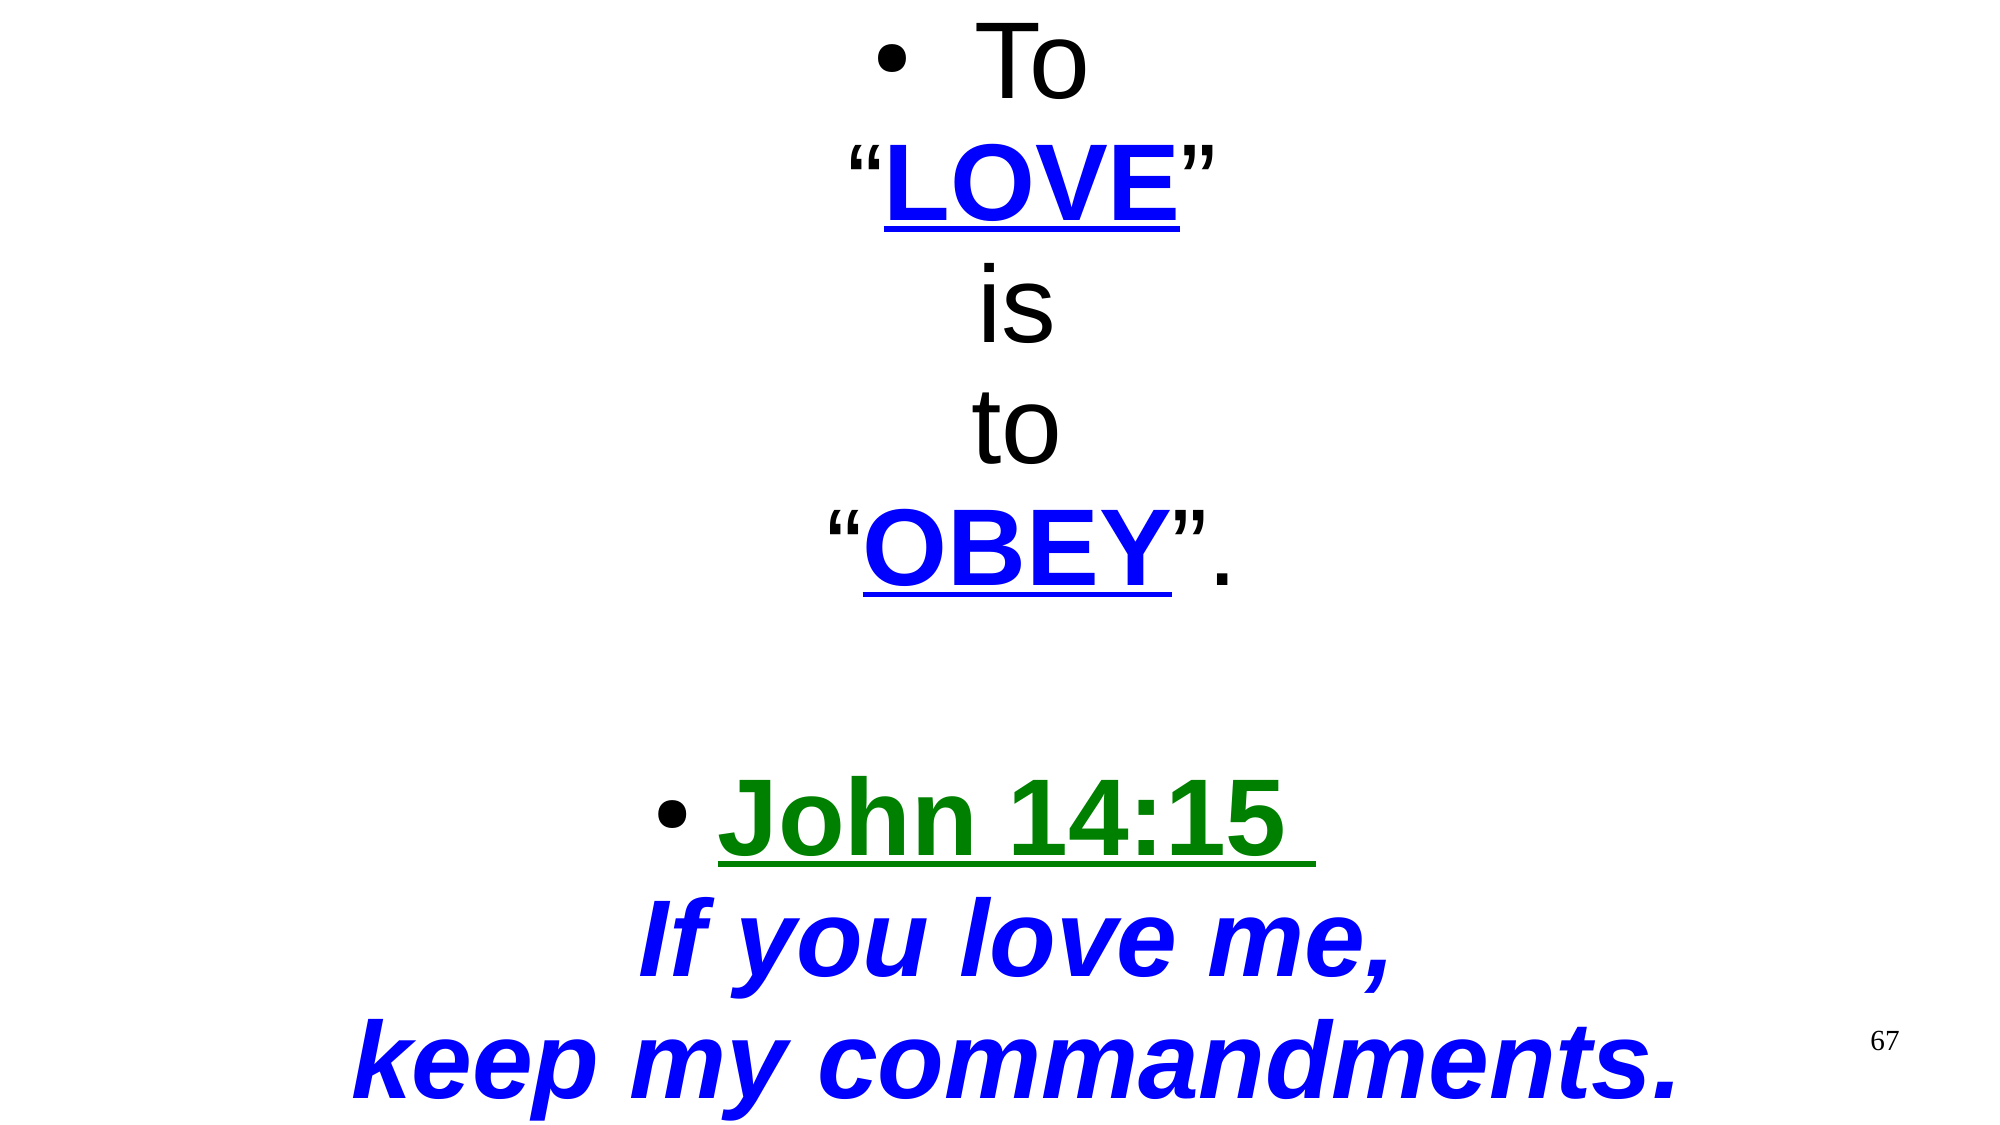

# To “LOVE” is to “OBEY”.
John 14:15 
If you love me,
keep my commandments.
67